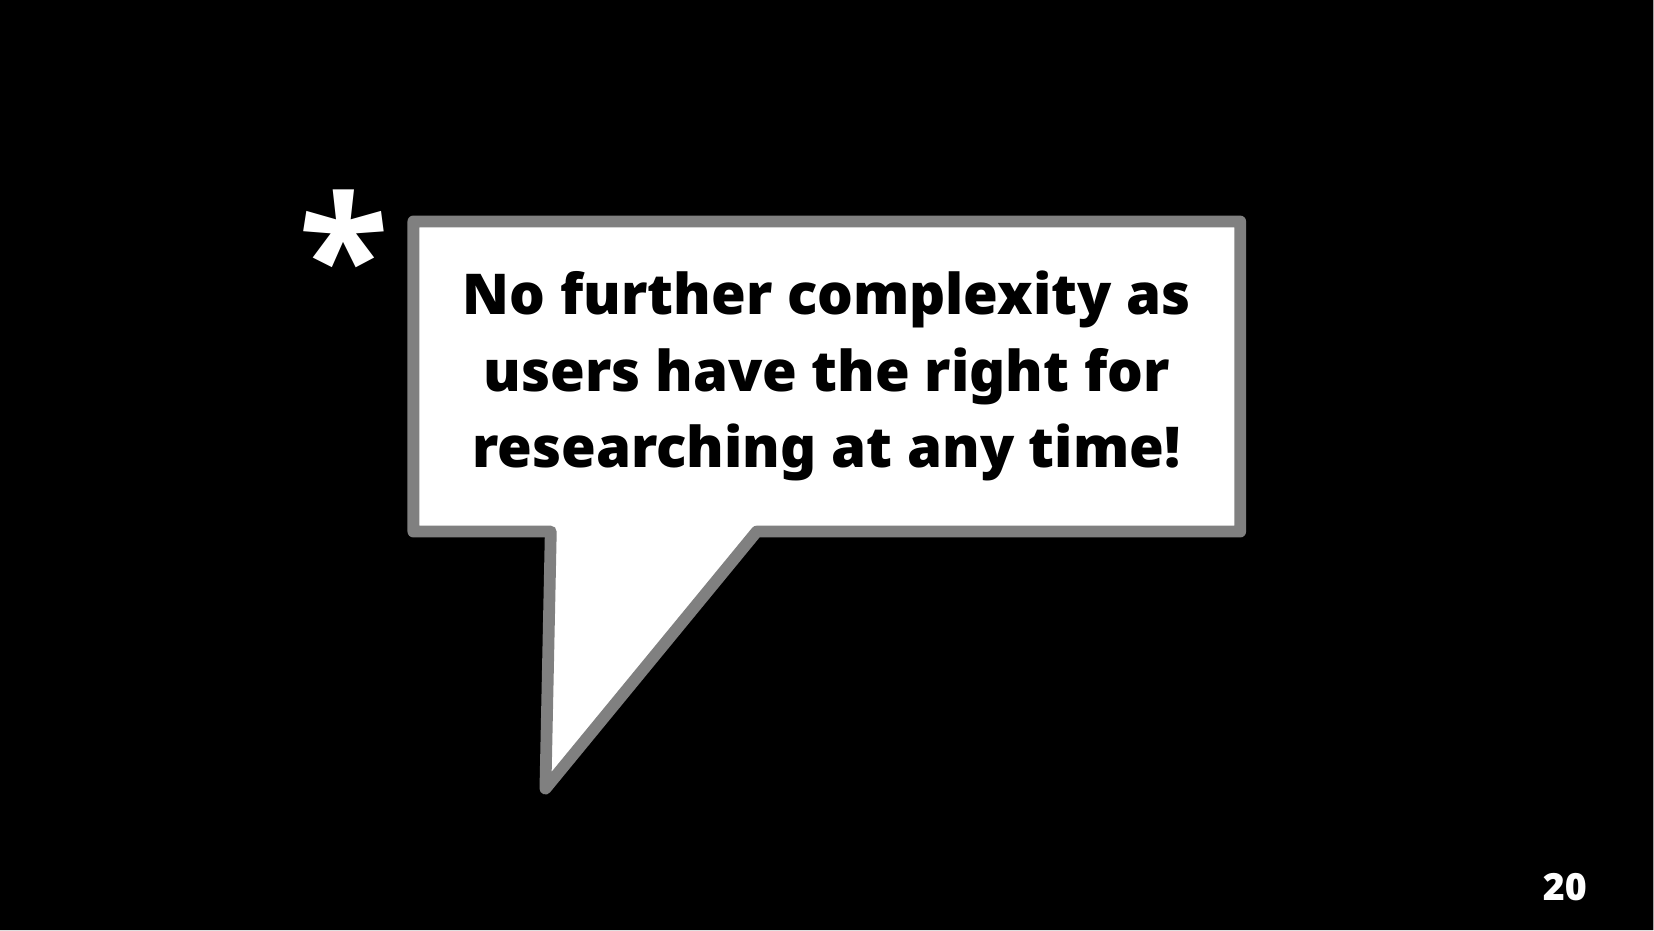

# No further complexity as users have the right for researching at any time!
20